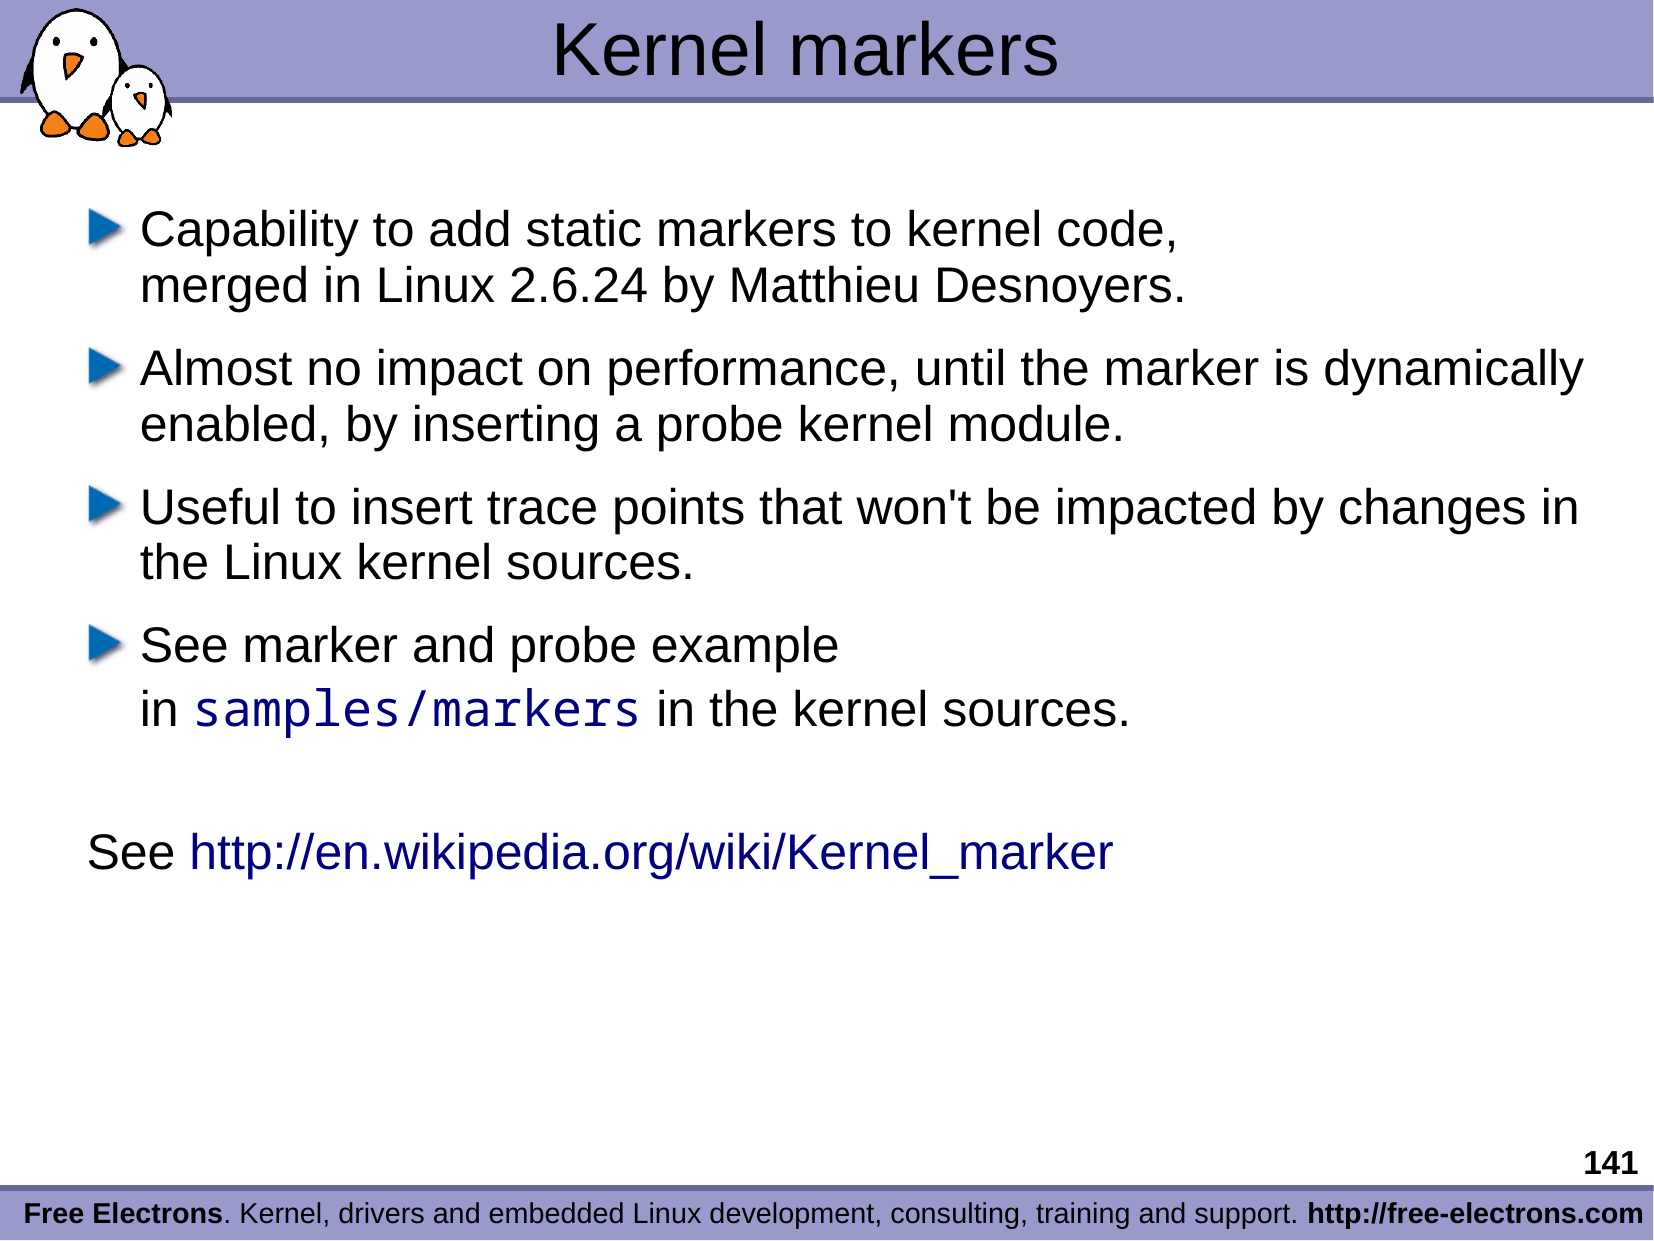

# Kernel markers
Capability to add static markers to kernel code,
merged in Linux 2.6.24 by Matthieu Desnoyers.
Almost no impact on performance, until the marker is dynamically enabled, by inserting a probe kernel module.
Useful to insert trace points that won't be impacted by changes in the Linux kernel sources.
See marker and probe example
in samples/markers in the kernel sources.
See http://en.wikipedia.org/wiki/Kernel_marker